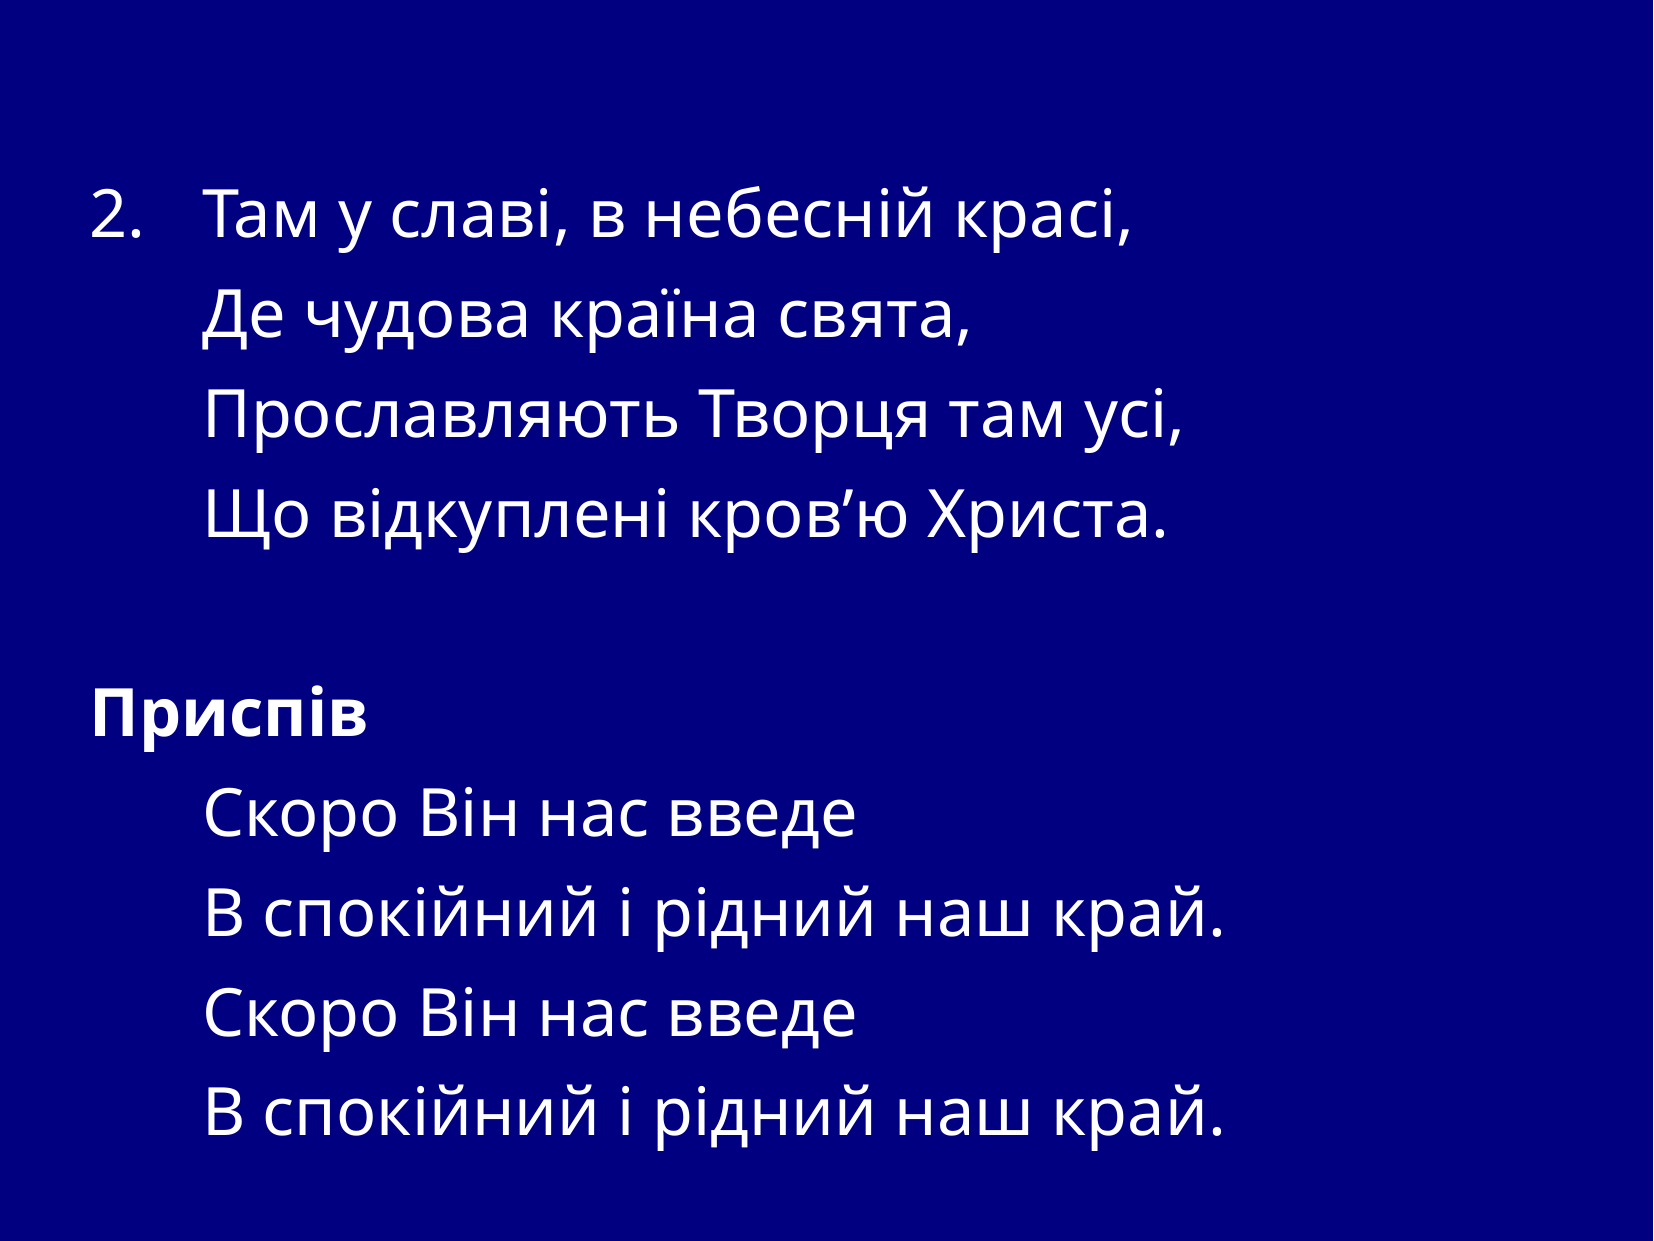

2.	Там у славі, в небесній красі,
	Де чудова країна свята,
	Прославляють Творця там усі,
	Що відкуплені кров’ю Христа.
Приспів
	Скоро Він нас введе
	В спокійний і рідний наш край.
	Скоро Він нас введе
	В спокійний і рідний наш край.